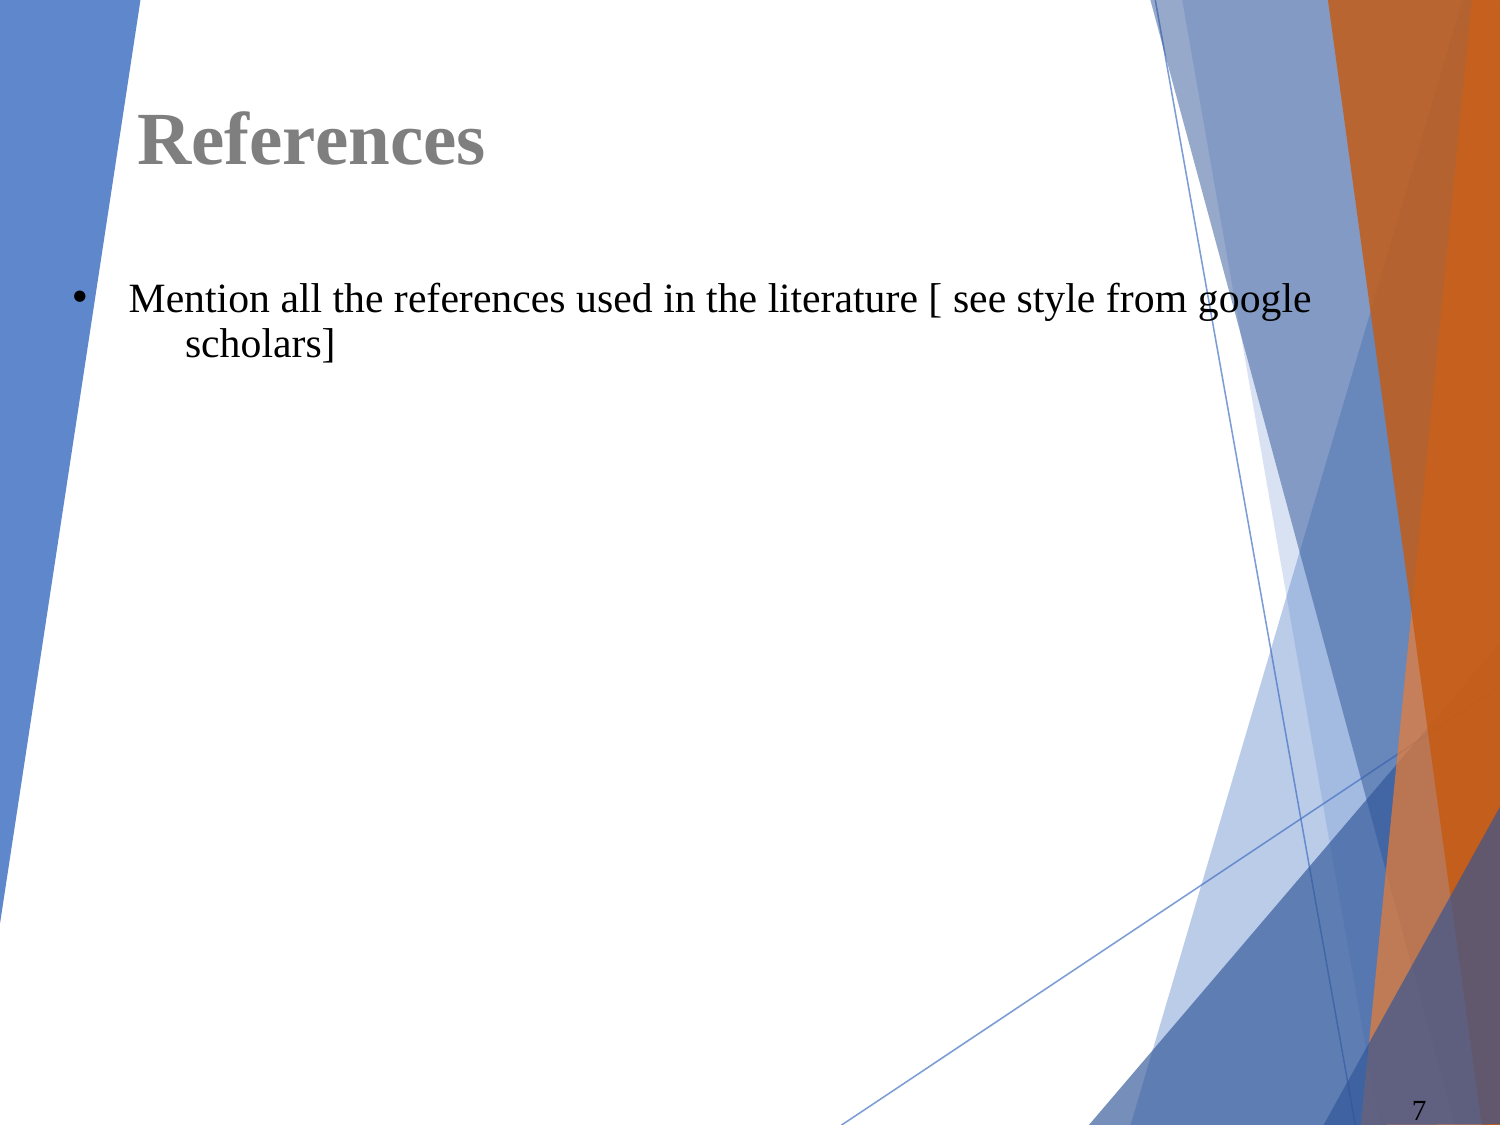

# References
Mention all the references used in the literature [ see style from google scholars]